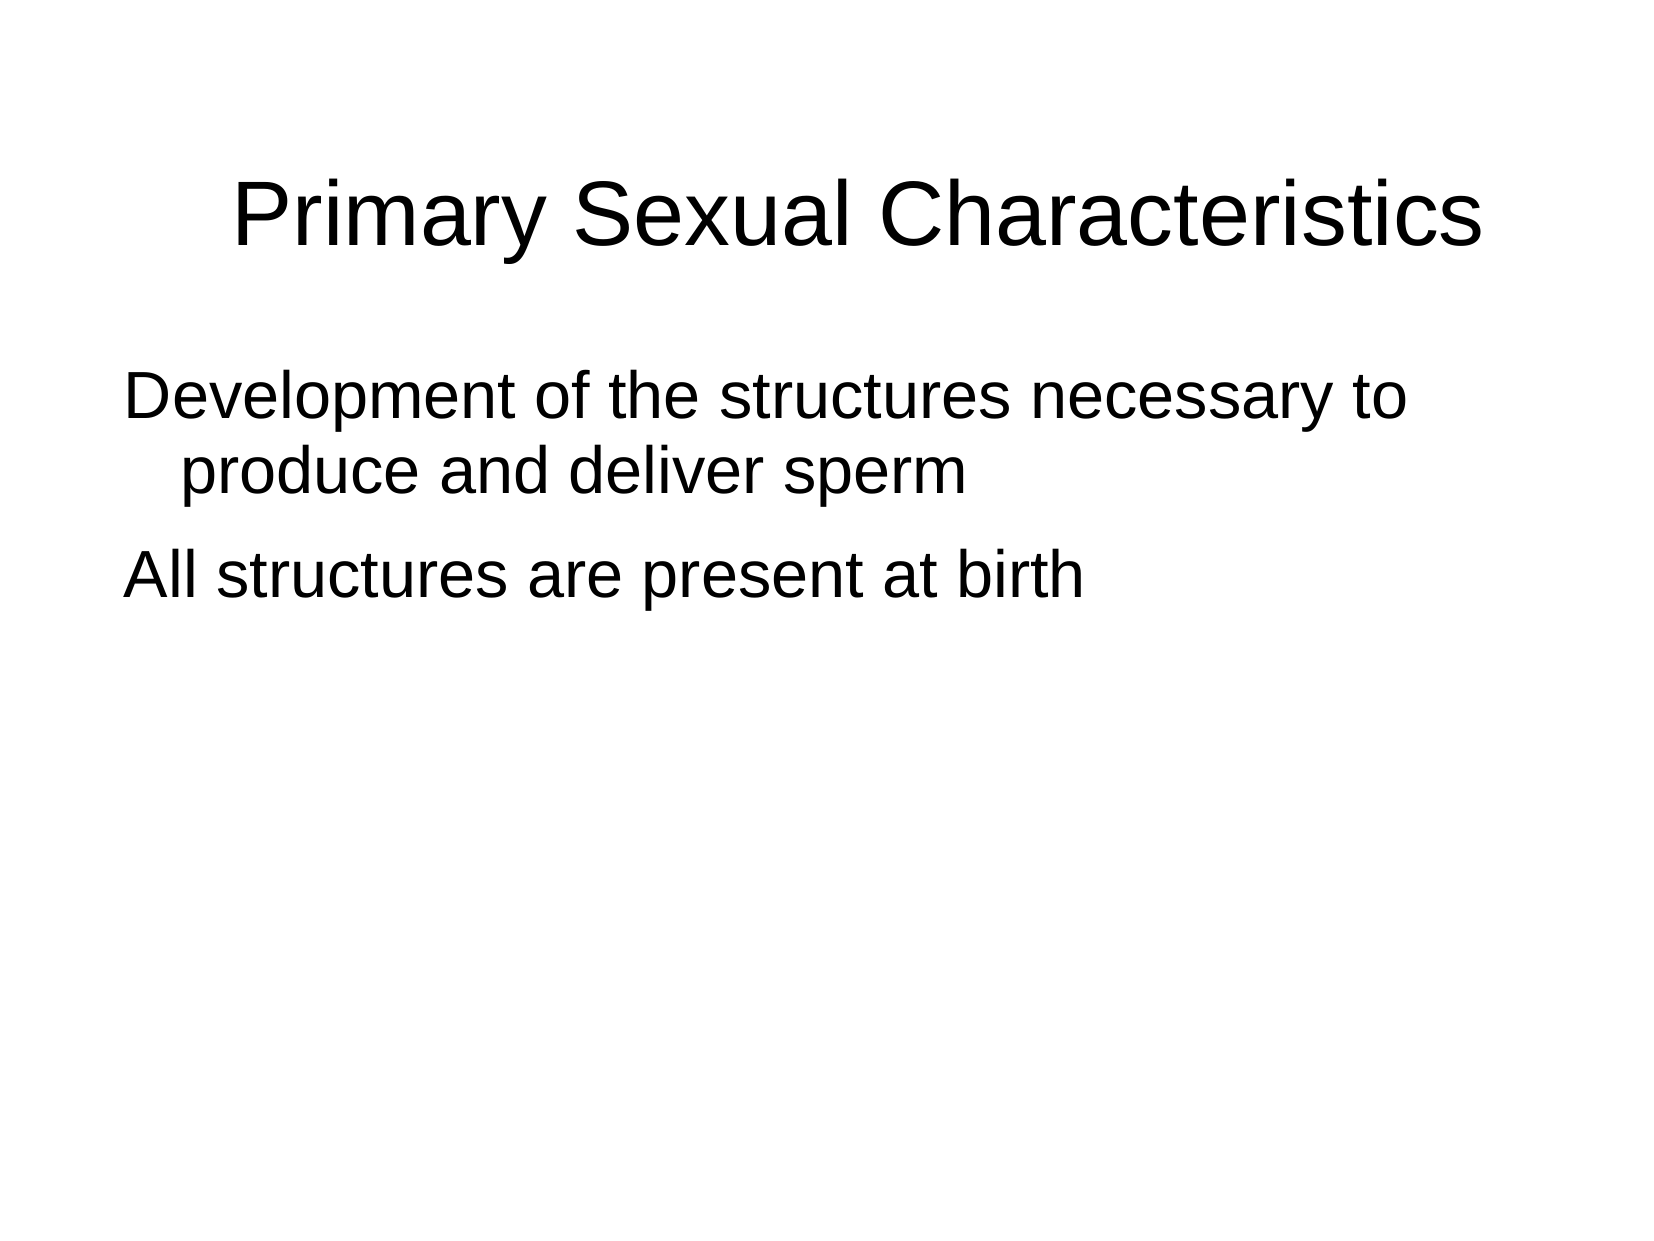

Primary Sexual Characteristics
# Development of the structures necessary to produce and deliver sperm
All structures are present at birth